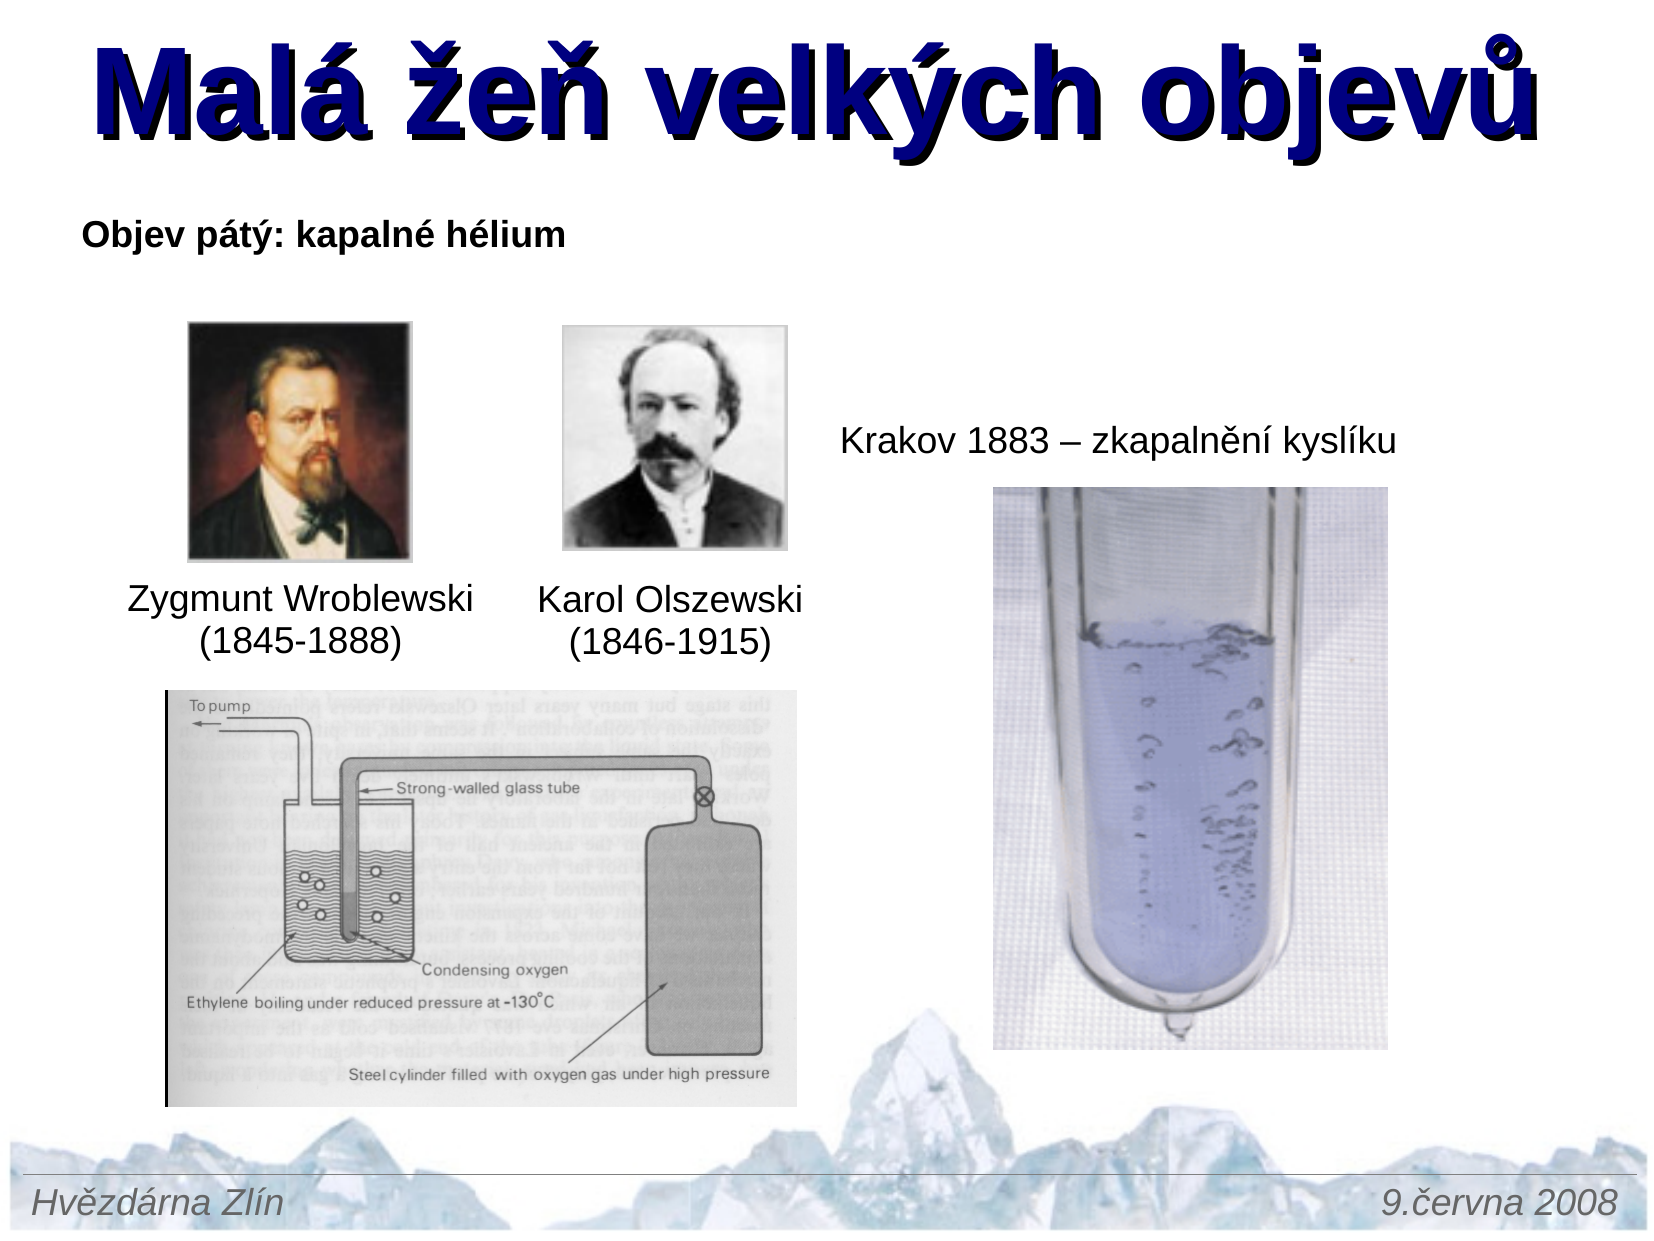

Malá žeň velkých objevů
Objev pátý: kapalné hélium
Krakov 1883 – zkapalnění kyslíku
Zygmunt Wroblewski
(1845-1888)
Karol Olszewski
(1846-1915)
Hvězdárna Zlín															9.června 2008